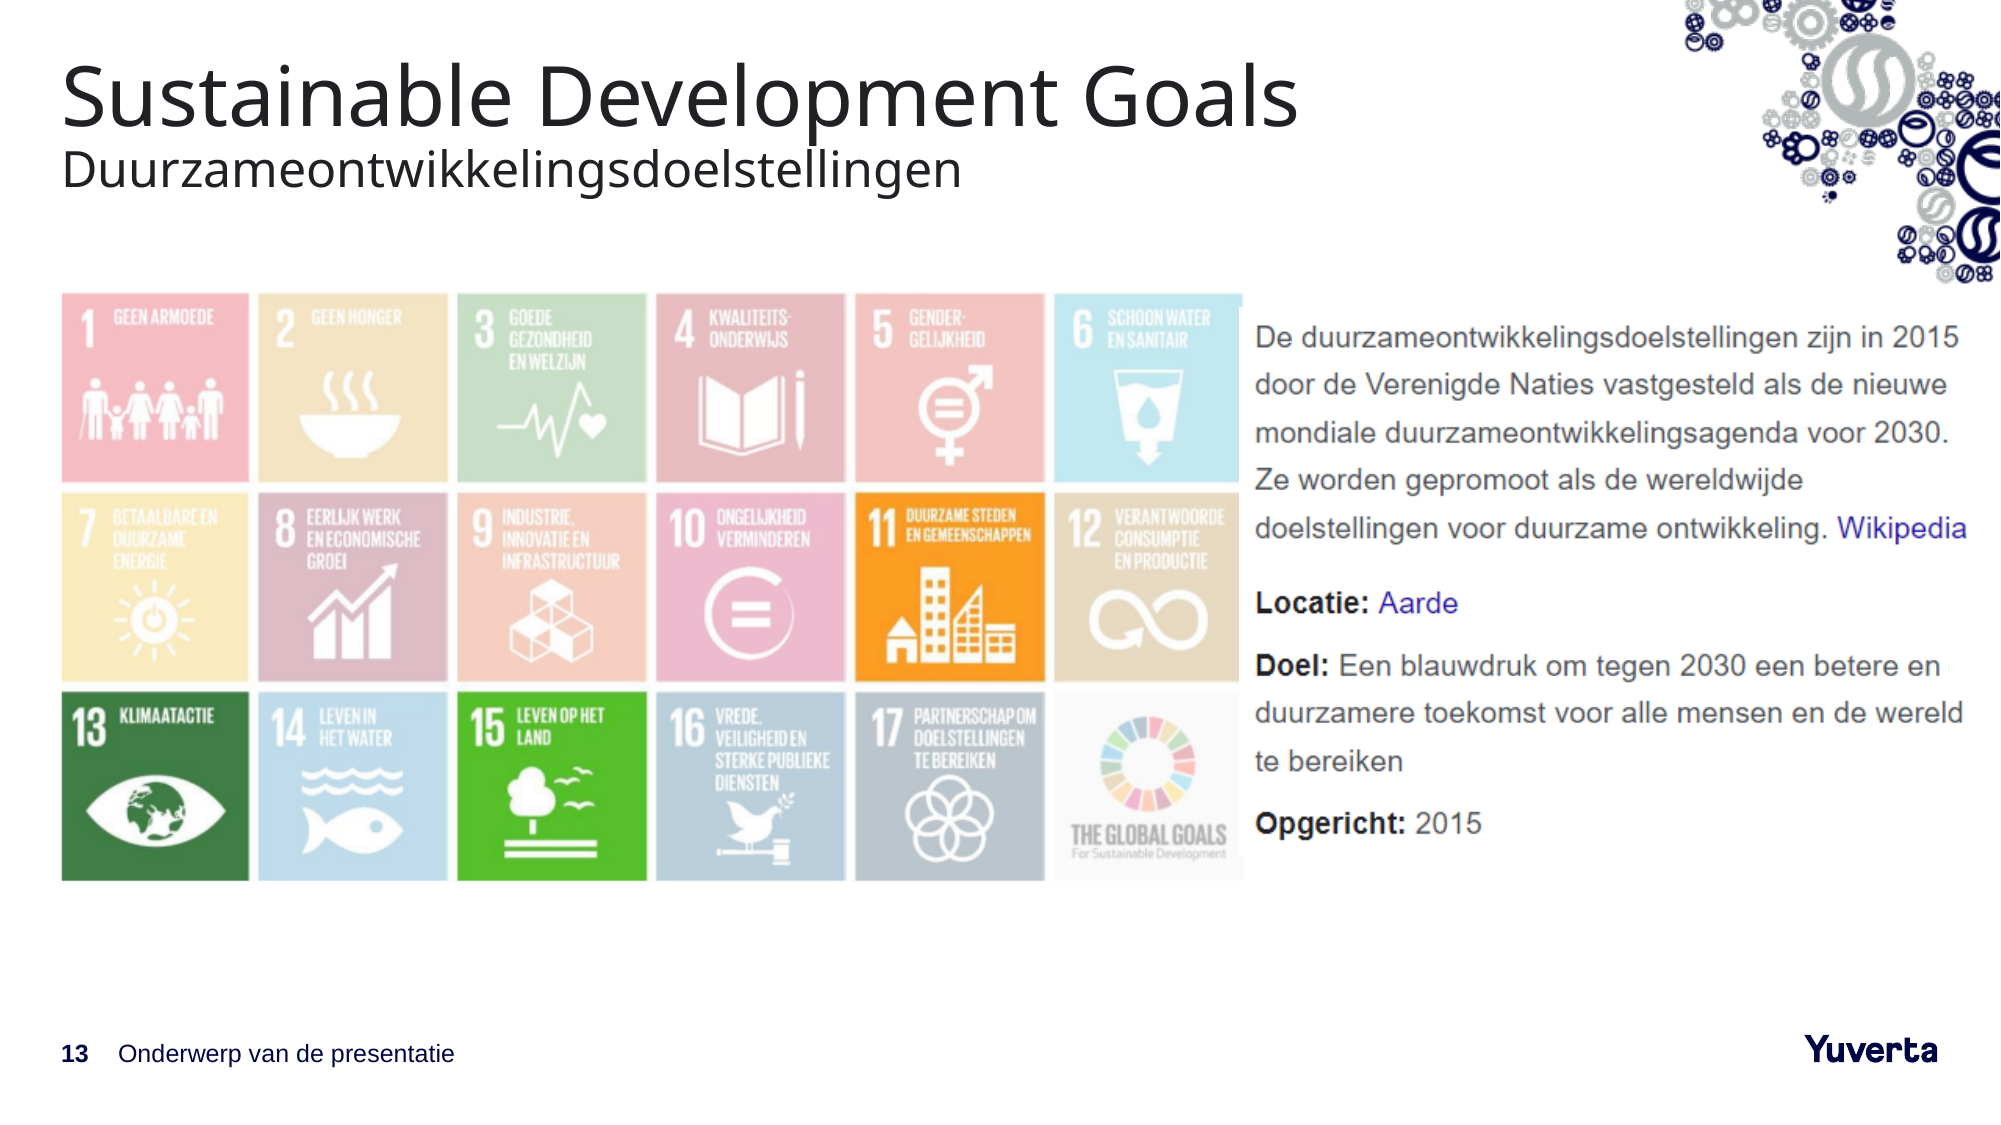

# Sustainable Development Goals Duurzameontwikkelingsdoelstellingen
Onderwerp van de presentatie